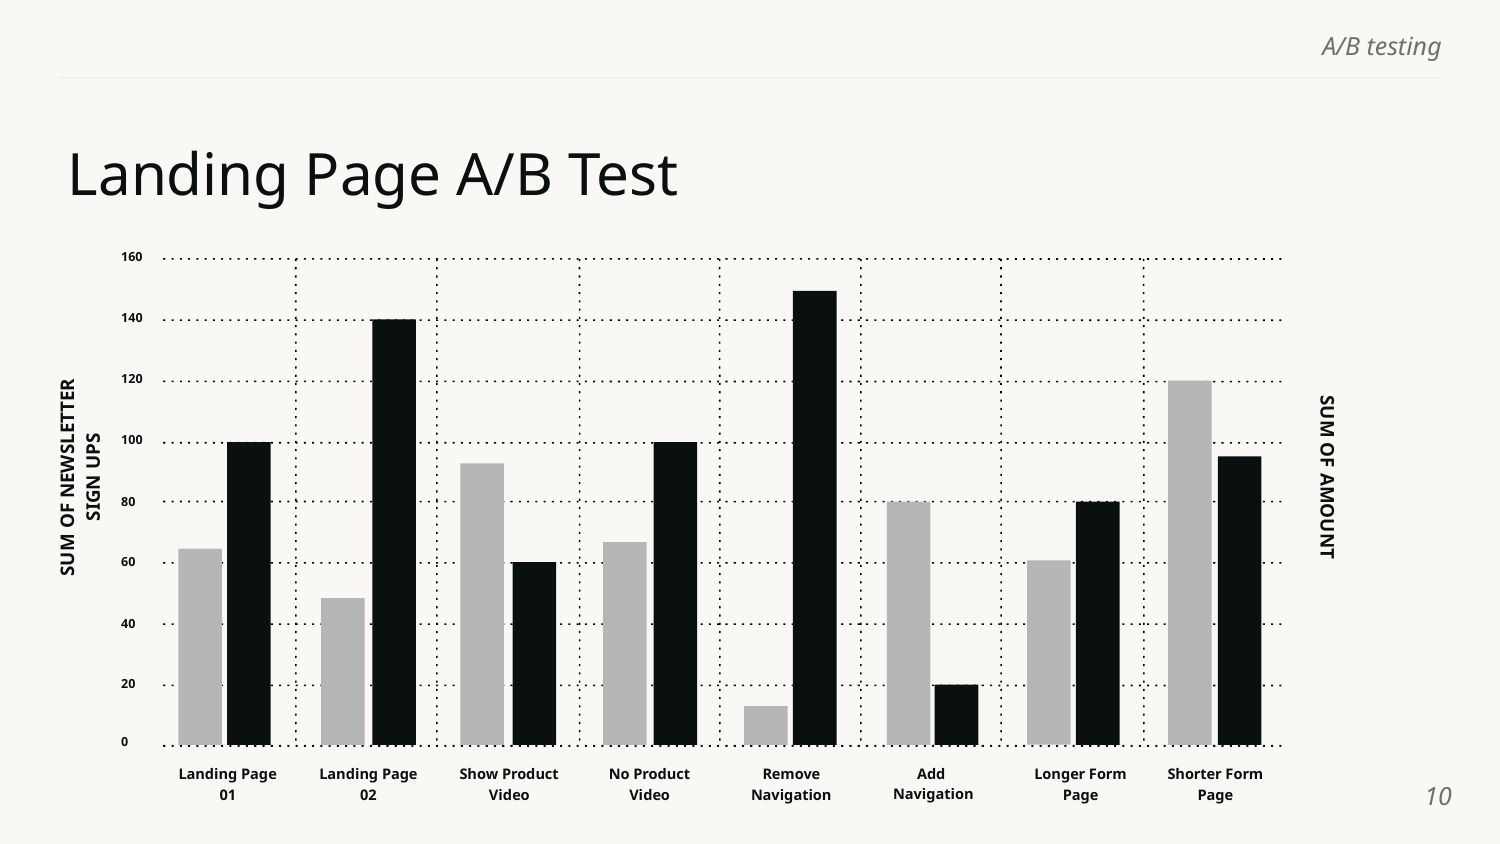

# Landing Page A/B Test
160
140
120
100
SUM OF NEWSLETTER SIGN UPS
SUM OF AMOUNT
80
60
40
20
0
Landing Page 01
Landing Page 02
Show Product Video
No Product Video
Remove Navigation
Add
Navigation
Longer Form Page
Shorter Form Page